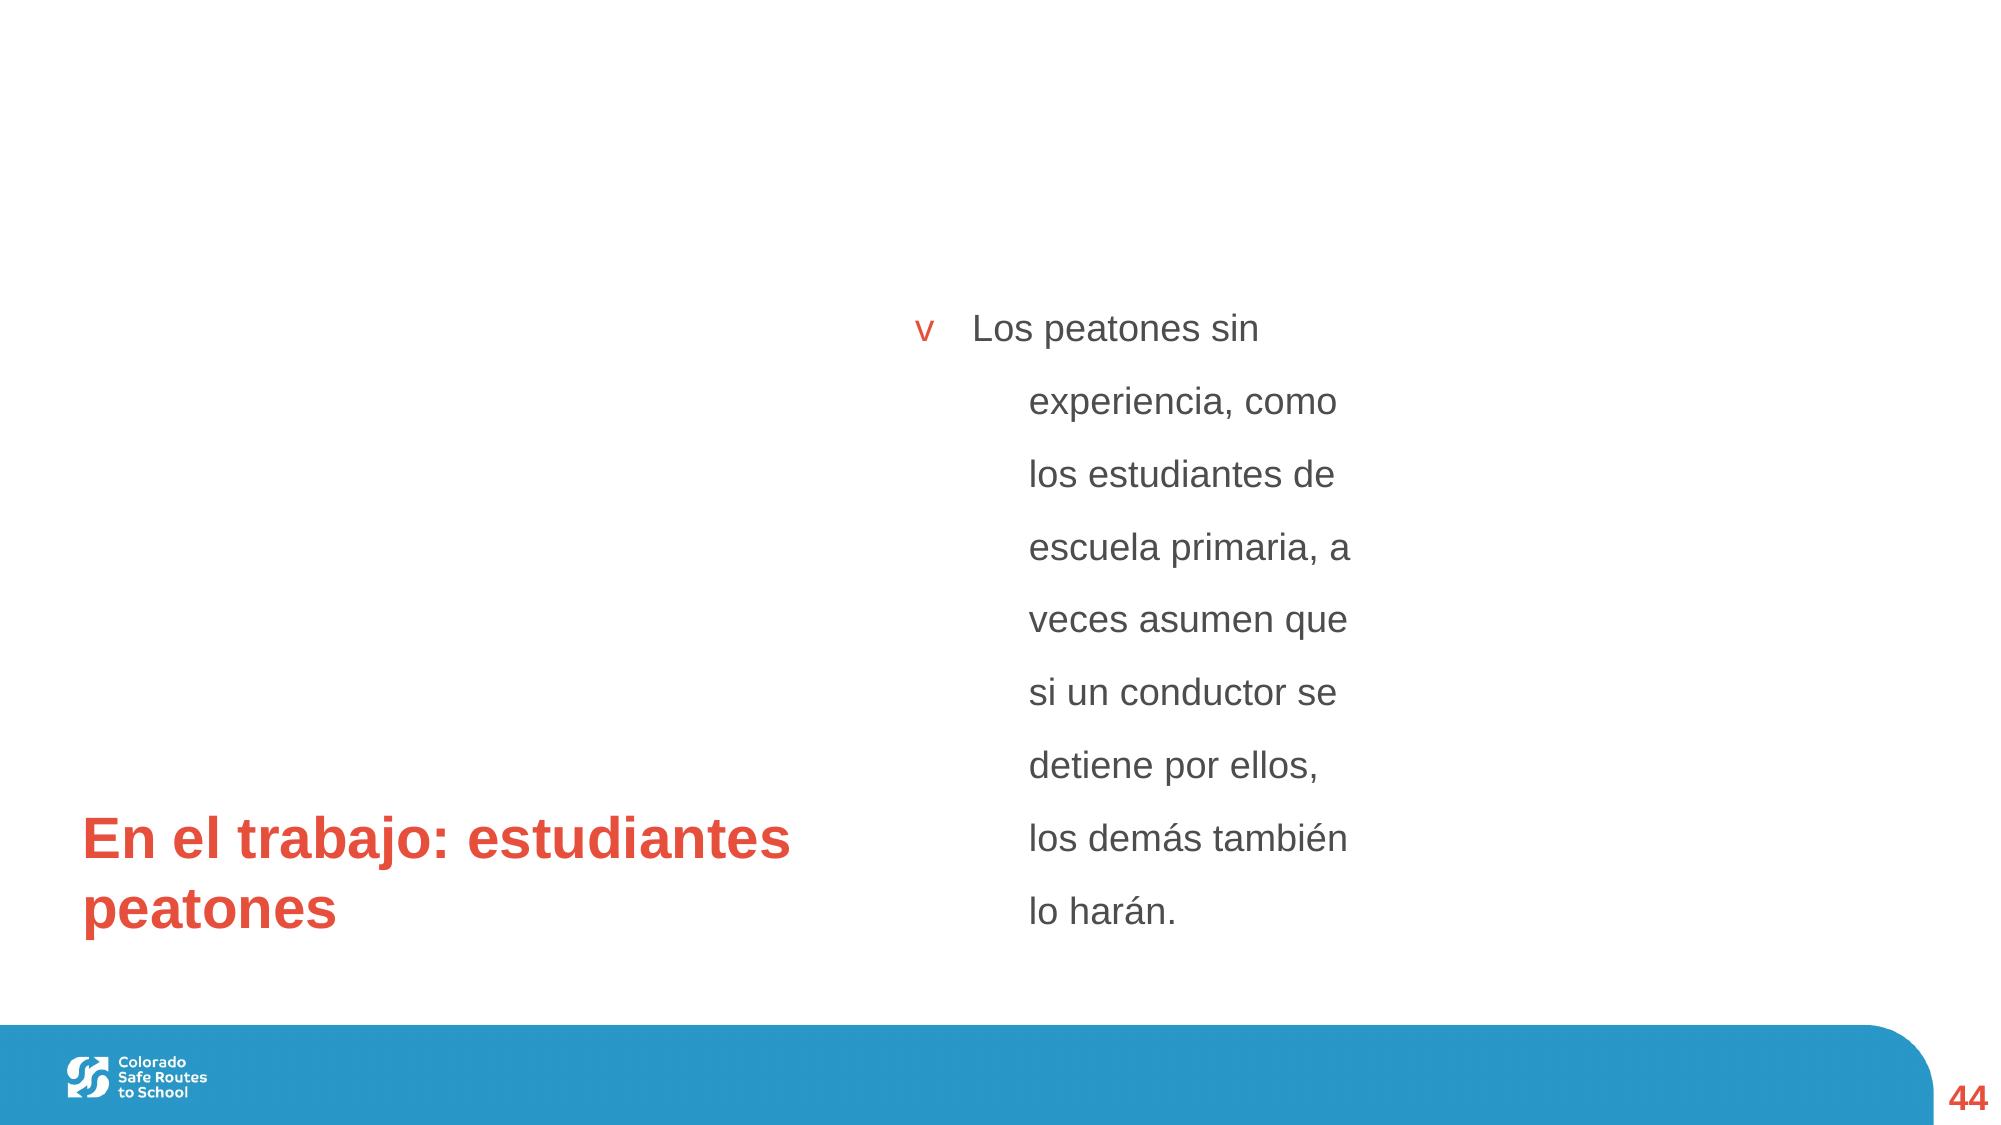

# En el trabajo: estudiantes peatones
Los peatones sin experiencia, como los estudiantes de escuela primaria, a veces asumen que si un conductor se detiene por ellos, los demás también lo harán.
44